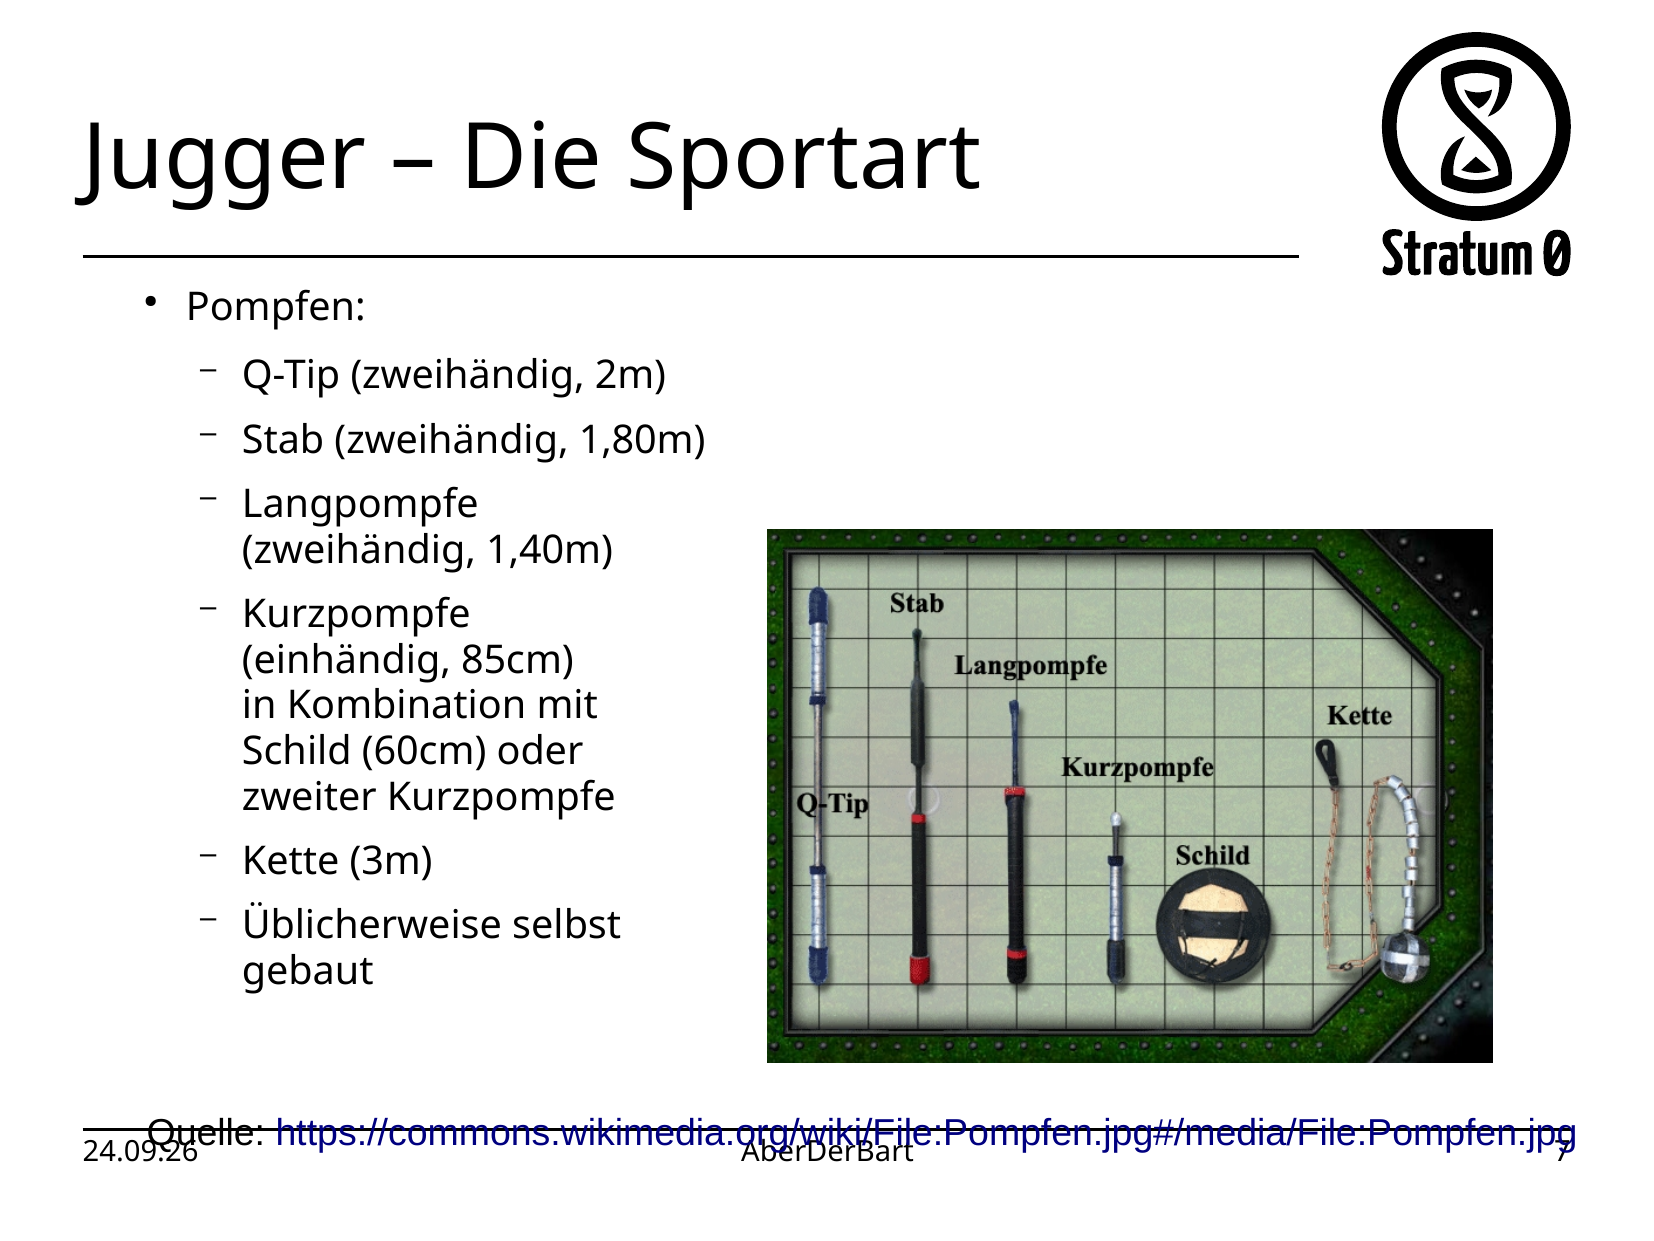

# Jugger – Die Sportart
Pompfen:
Q-Tip (zweihändig, 2m)
Stab (zweihändig, 1,80m)
Langpompfe
(zweihändig, 1,40m)
Kurzpompfe
(einhändig, 85cm)
in Kombination mit
Schild (60cm) oder
zweiter Kurzpompfe
Kette (3m)
Üblicherweise selbst
gebaut
Quelle: https://commons.wikimedia.org/wiki/File:Pompfen.jpg#/media/File:Pompfen.jpg
AberDerBart
7